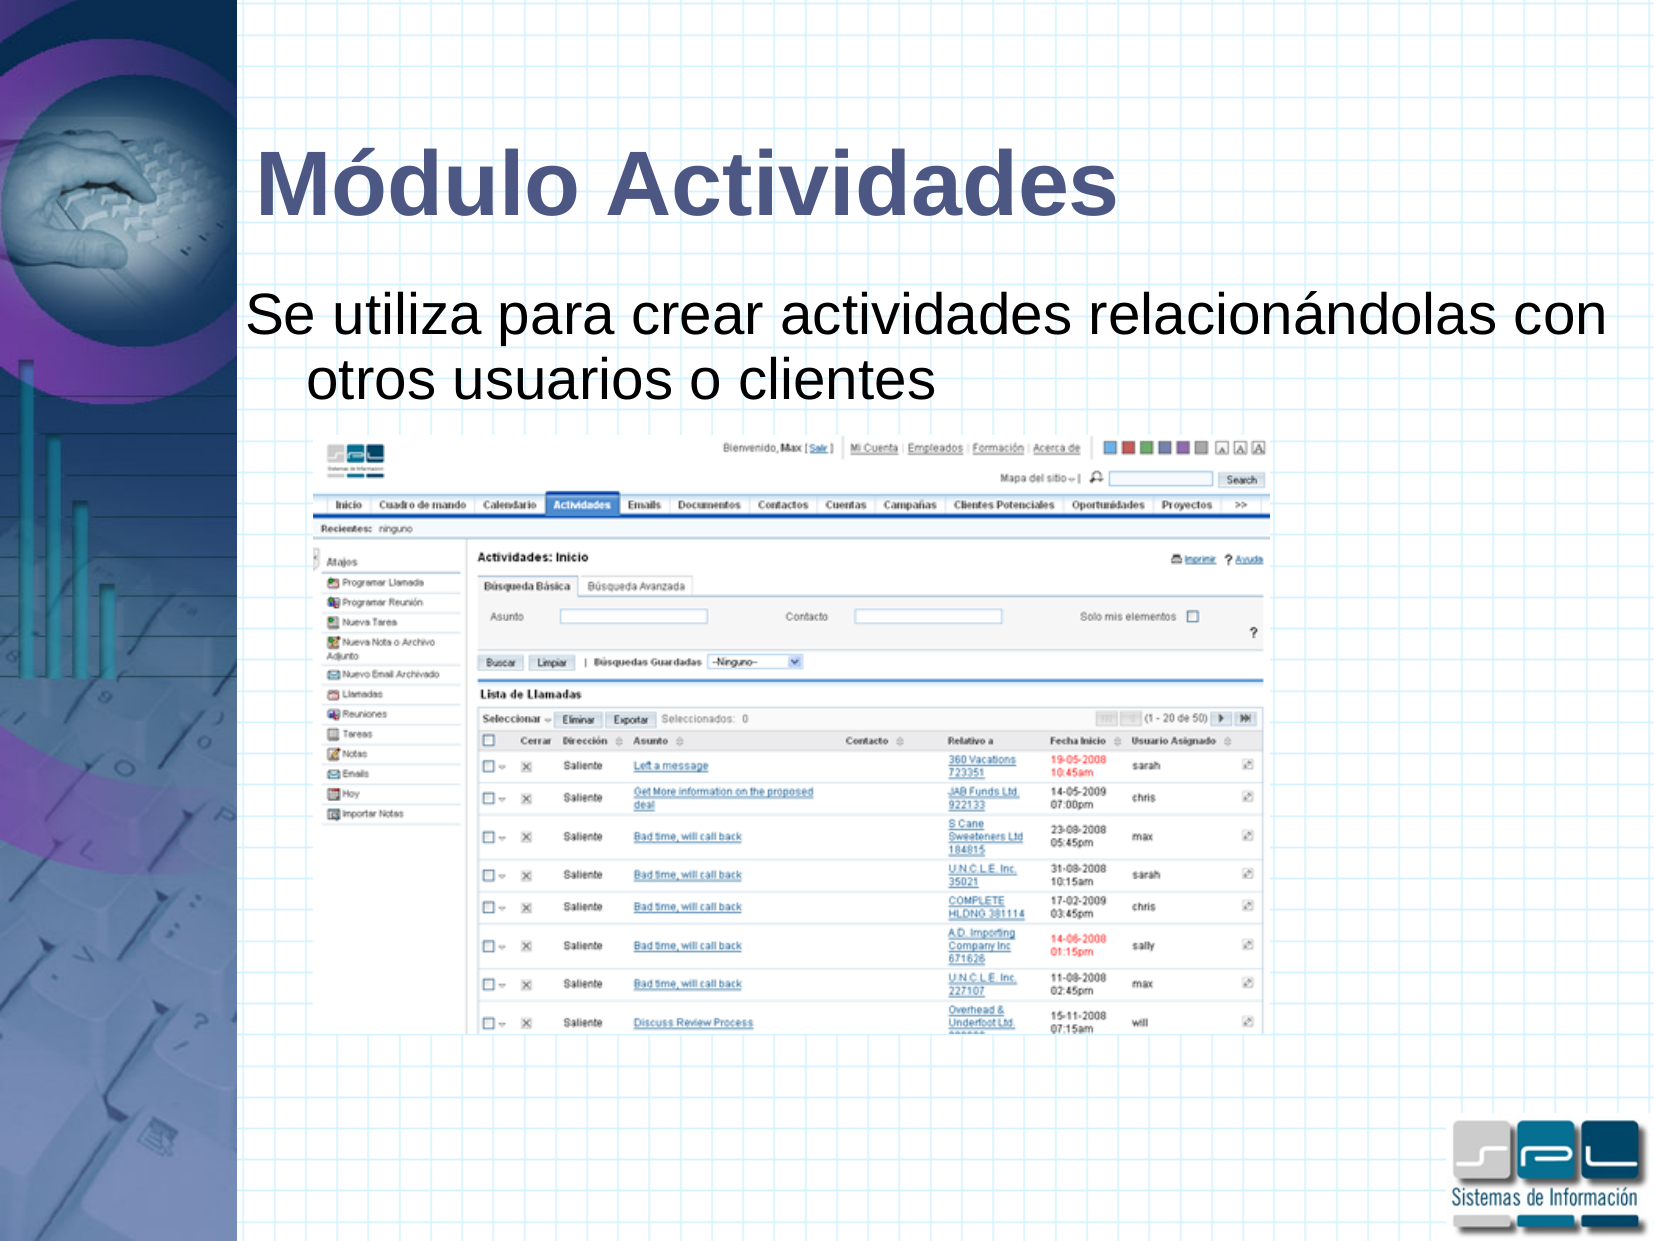

# Módulo Actividades
Se utiliza para crear actividades relacionándolas con otros usuarios o clientes